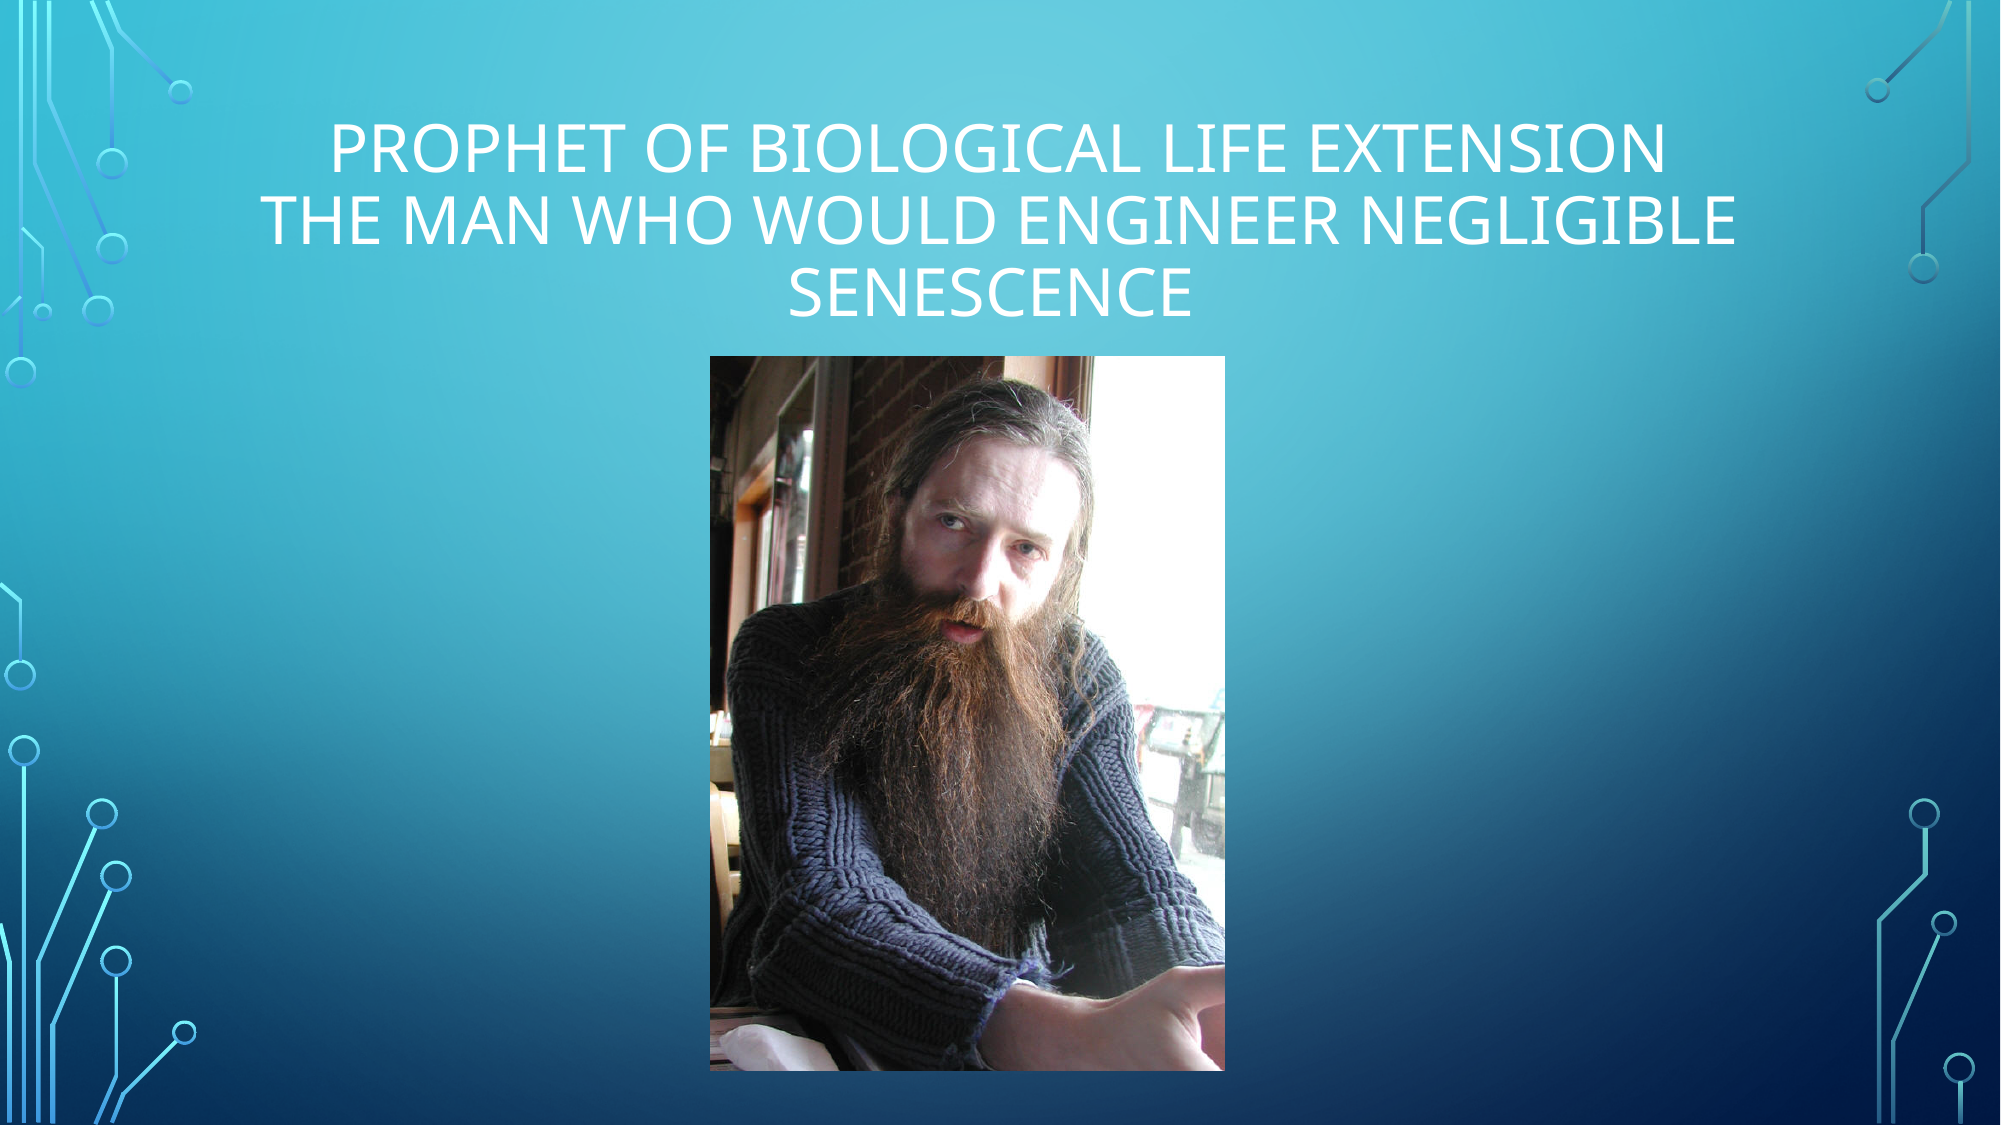

# Prophet of Biological Life Extension The Man Who Would Engineer negligible senescence